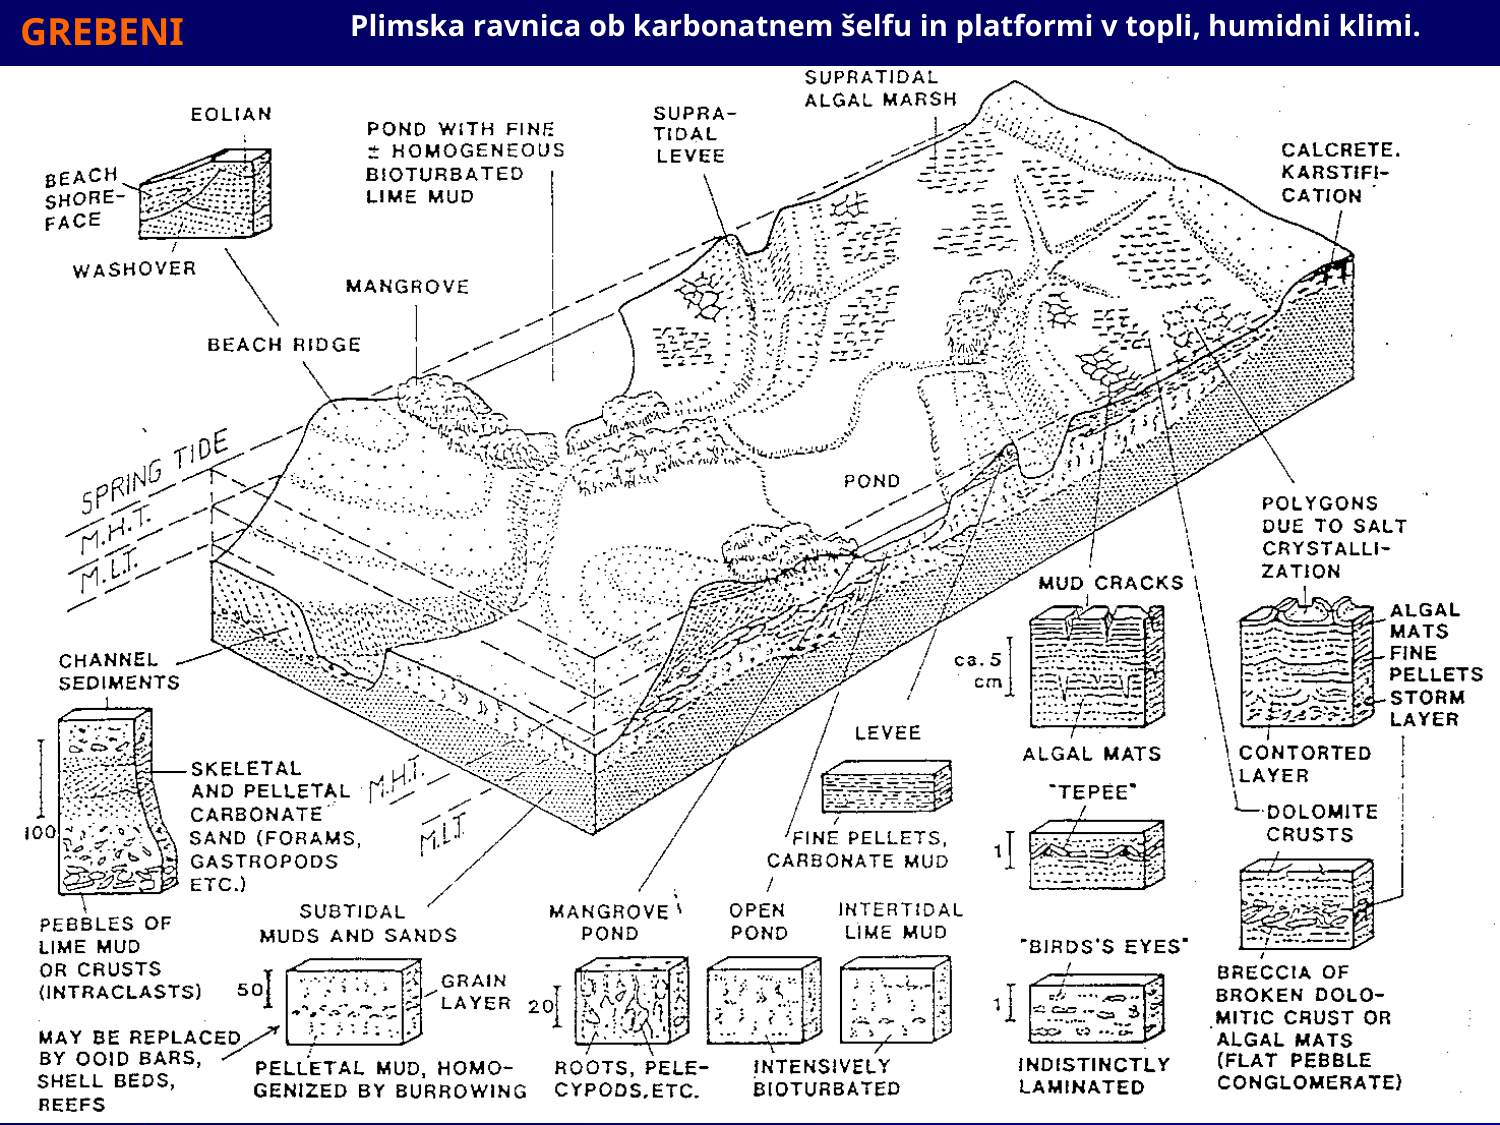

GREBENI
Plimska ravnica ob karbonatnem šelfu in platformi v topli, humidni klimi.